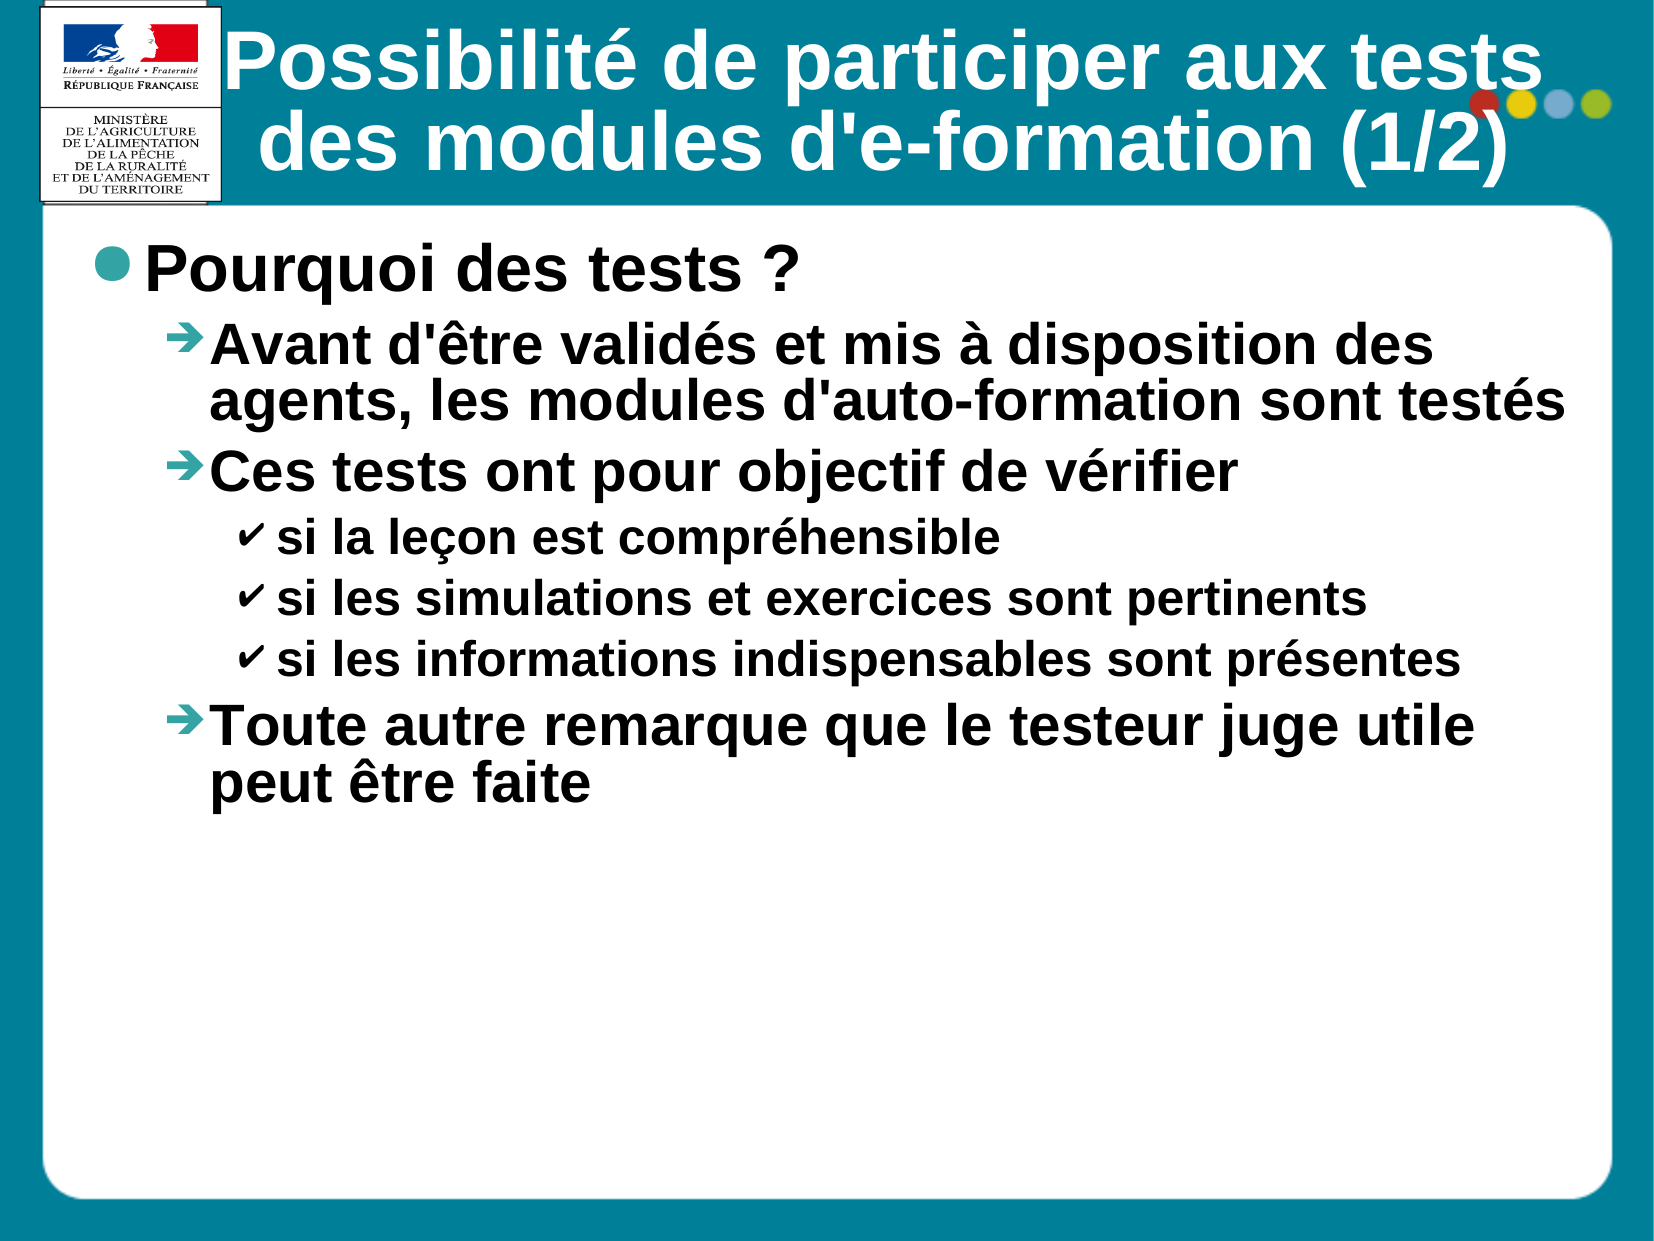

# Possibilité de participer aux tests des modules d'e-formation (1/2)
Pourquoi des tests ?
Avant d'être validés et mis à disposition des agents, les modules d'auto-formation sont testés
Ces tests ont pour objectif de vérifier
si la leçon est compréhensible
si les simulations et exercices sont pertinents
si les informations indispensables sont présentes
Toute autre remarque que le testeur juge utile peut être faite